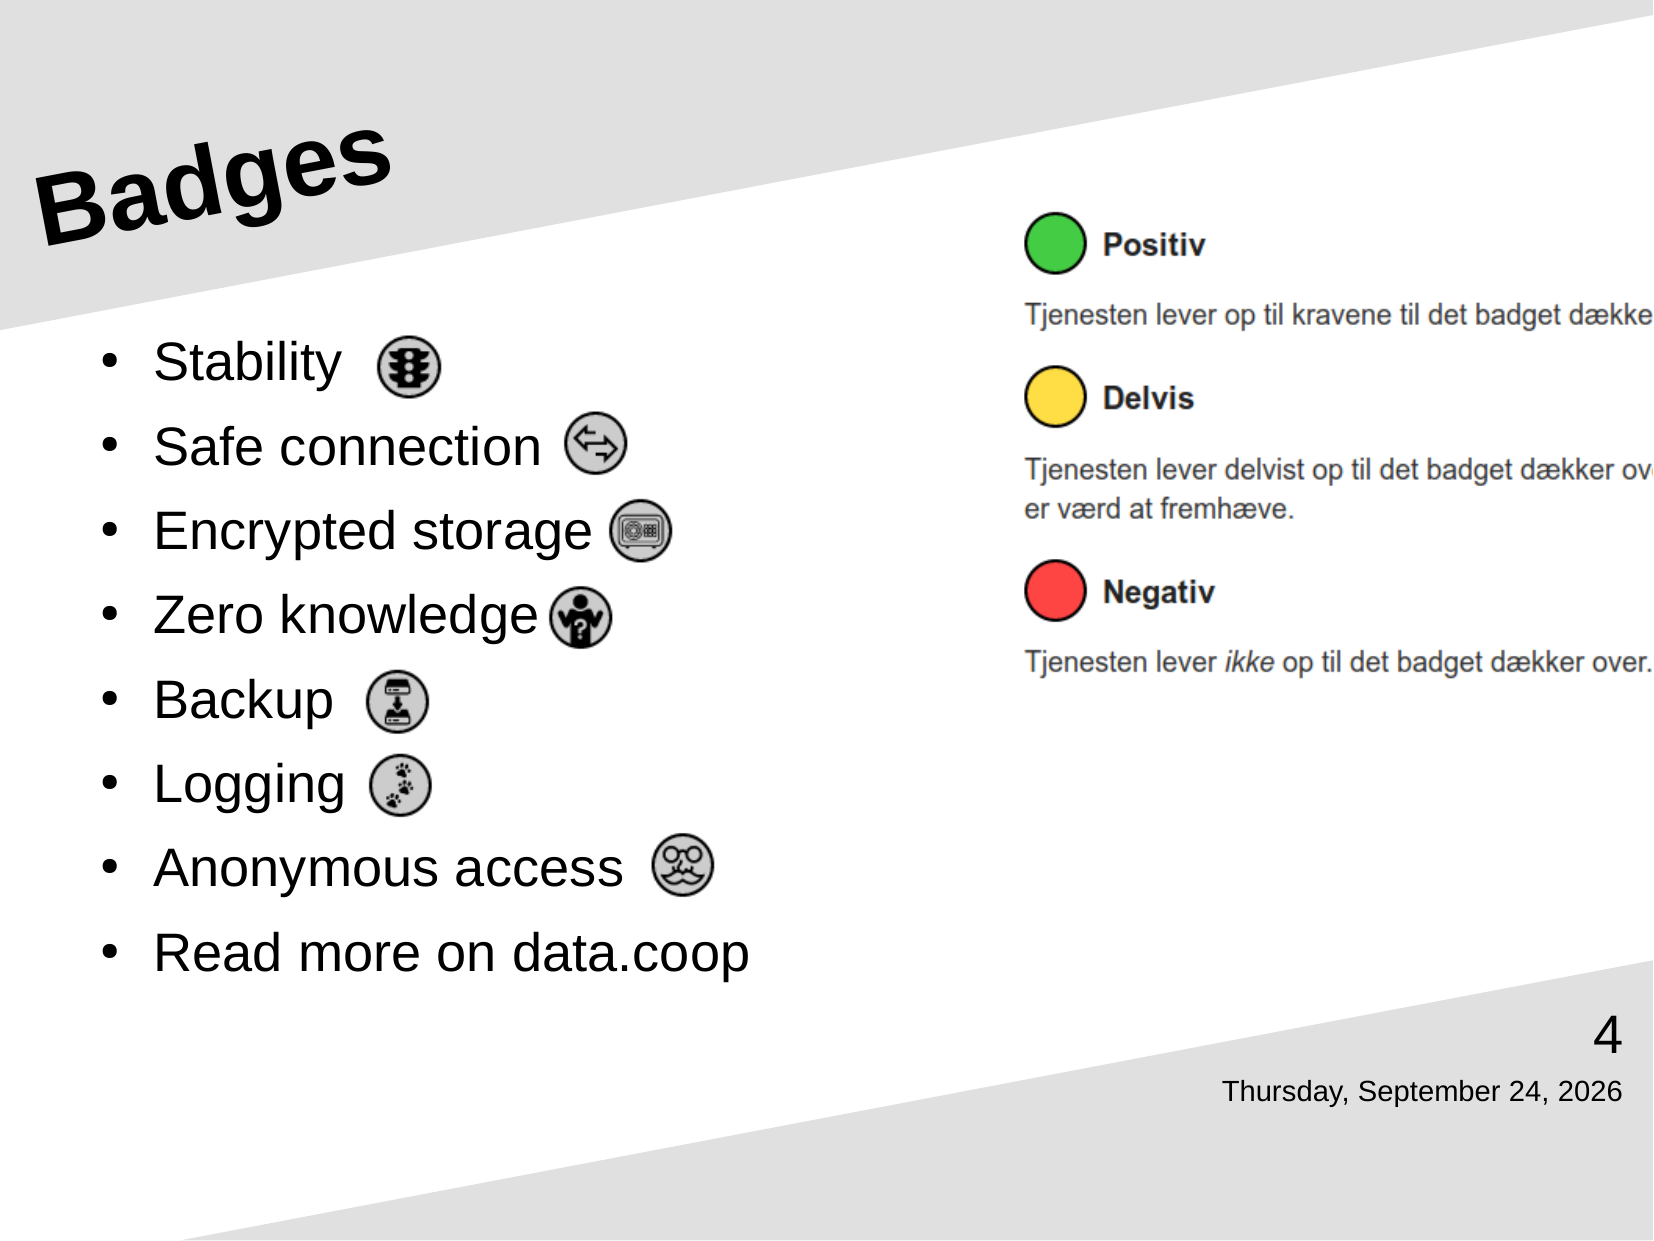

# Badges
Stability
Safe connection
Encrypted storage
Zero knowledge
Backup
Logging
Anonymous access
Read more on data.coop
4